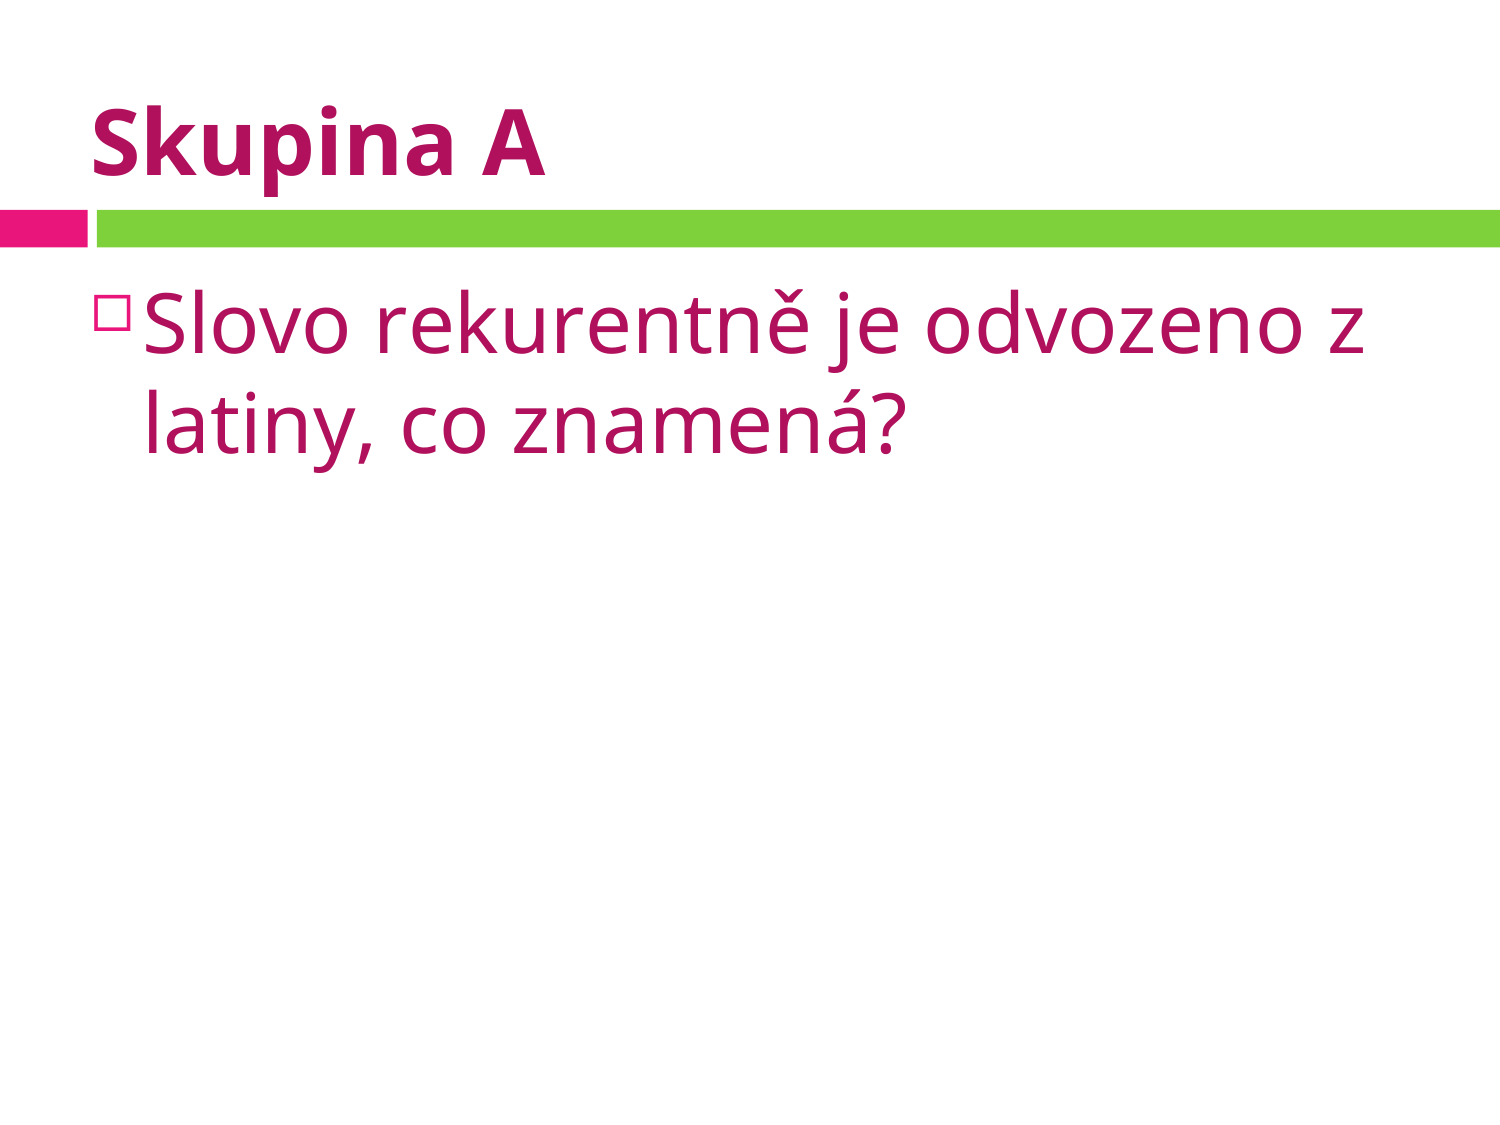

# Skupina A
Slovo rekurentně je odvozeno z latiny, co znamená?